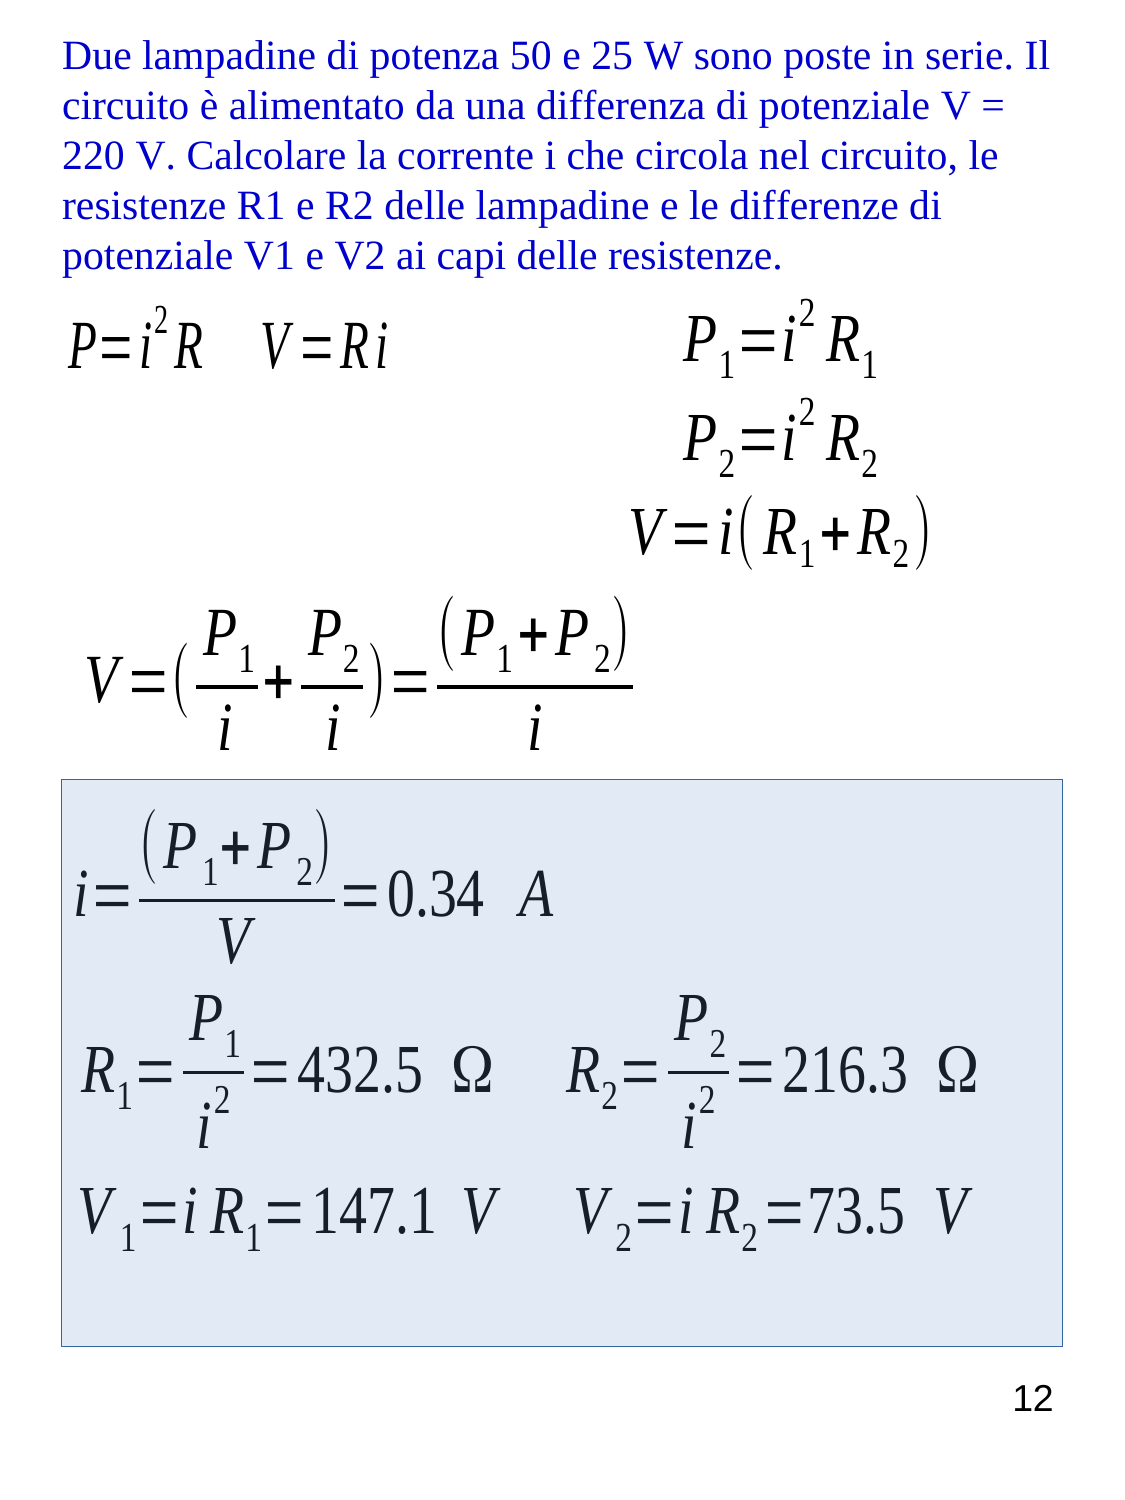

Due lampadine di potenza 50 e 25 W sono poste in serie. Il circuito è alimentato da una differenza di potenziale V = 220 V. Calcolare la corrente i che circola nel circuito, le resistenze R1 e R2 delle lampadine e le differenze di potenziale V1 e V2 ai capi delle resistenze.
P14 Correnti continue
12